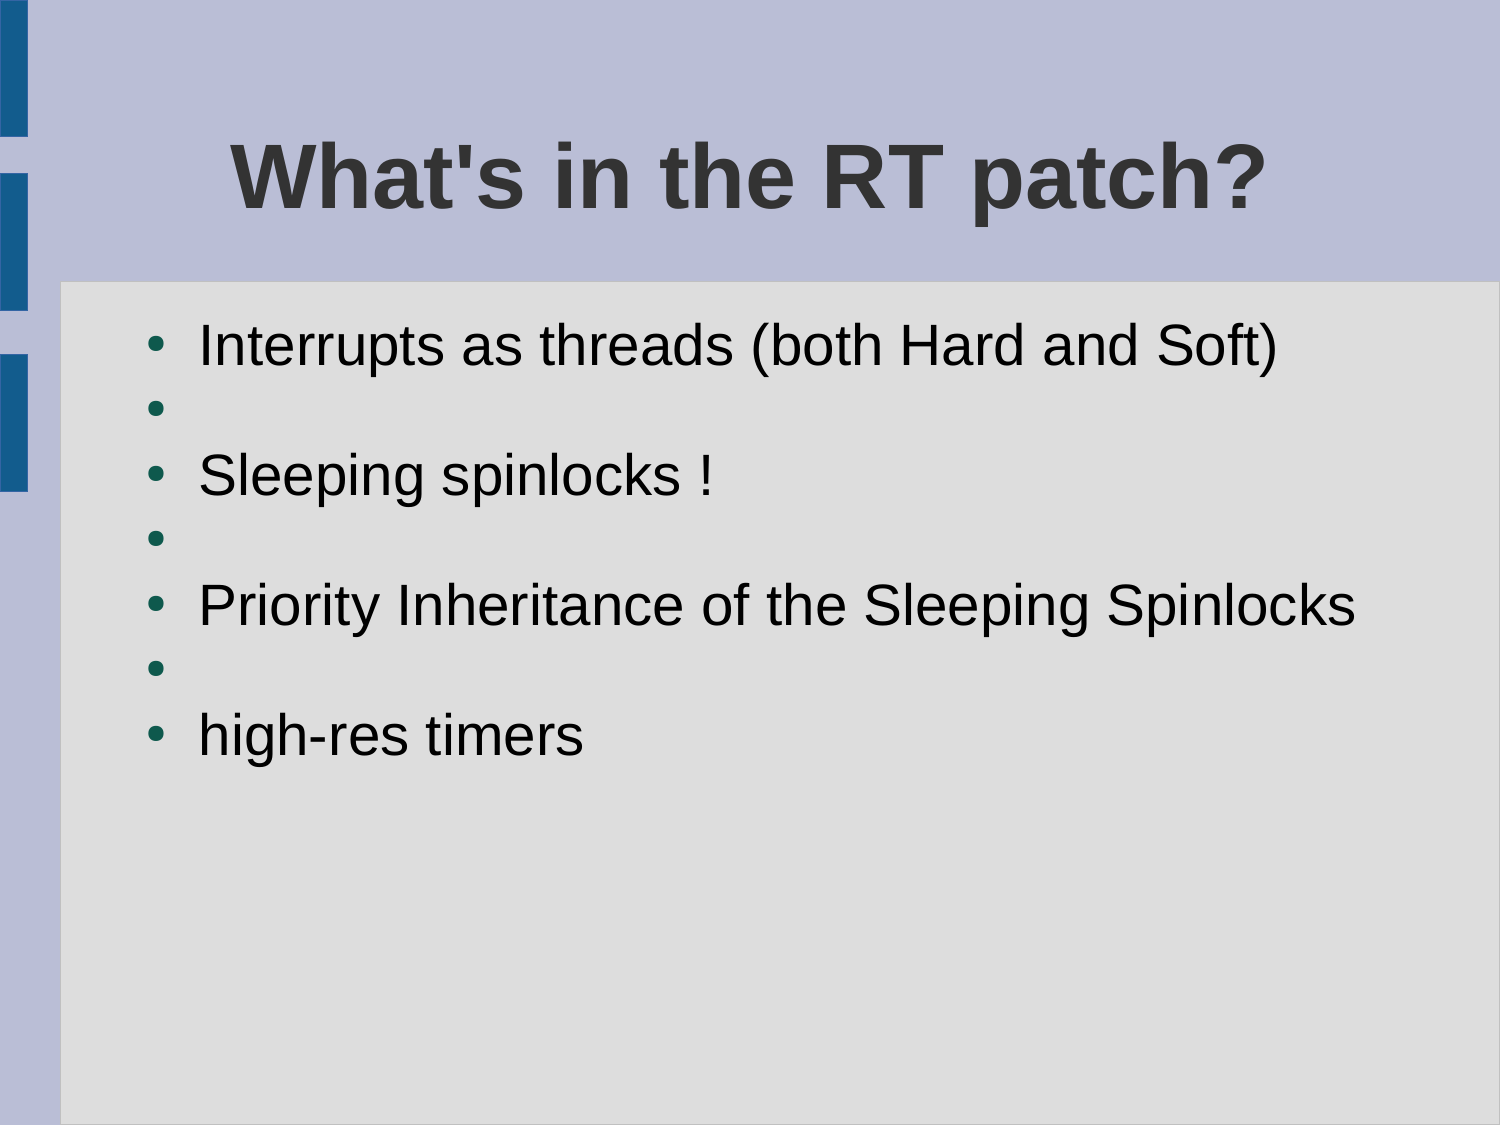

# What's in the RT patch?
Interrupts as threads (both Hard and Soft)
Sleeping spinlocks !
Priority Inheritance of the Sleeping Spinlocks
high-res timers